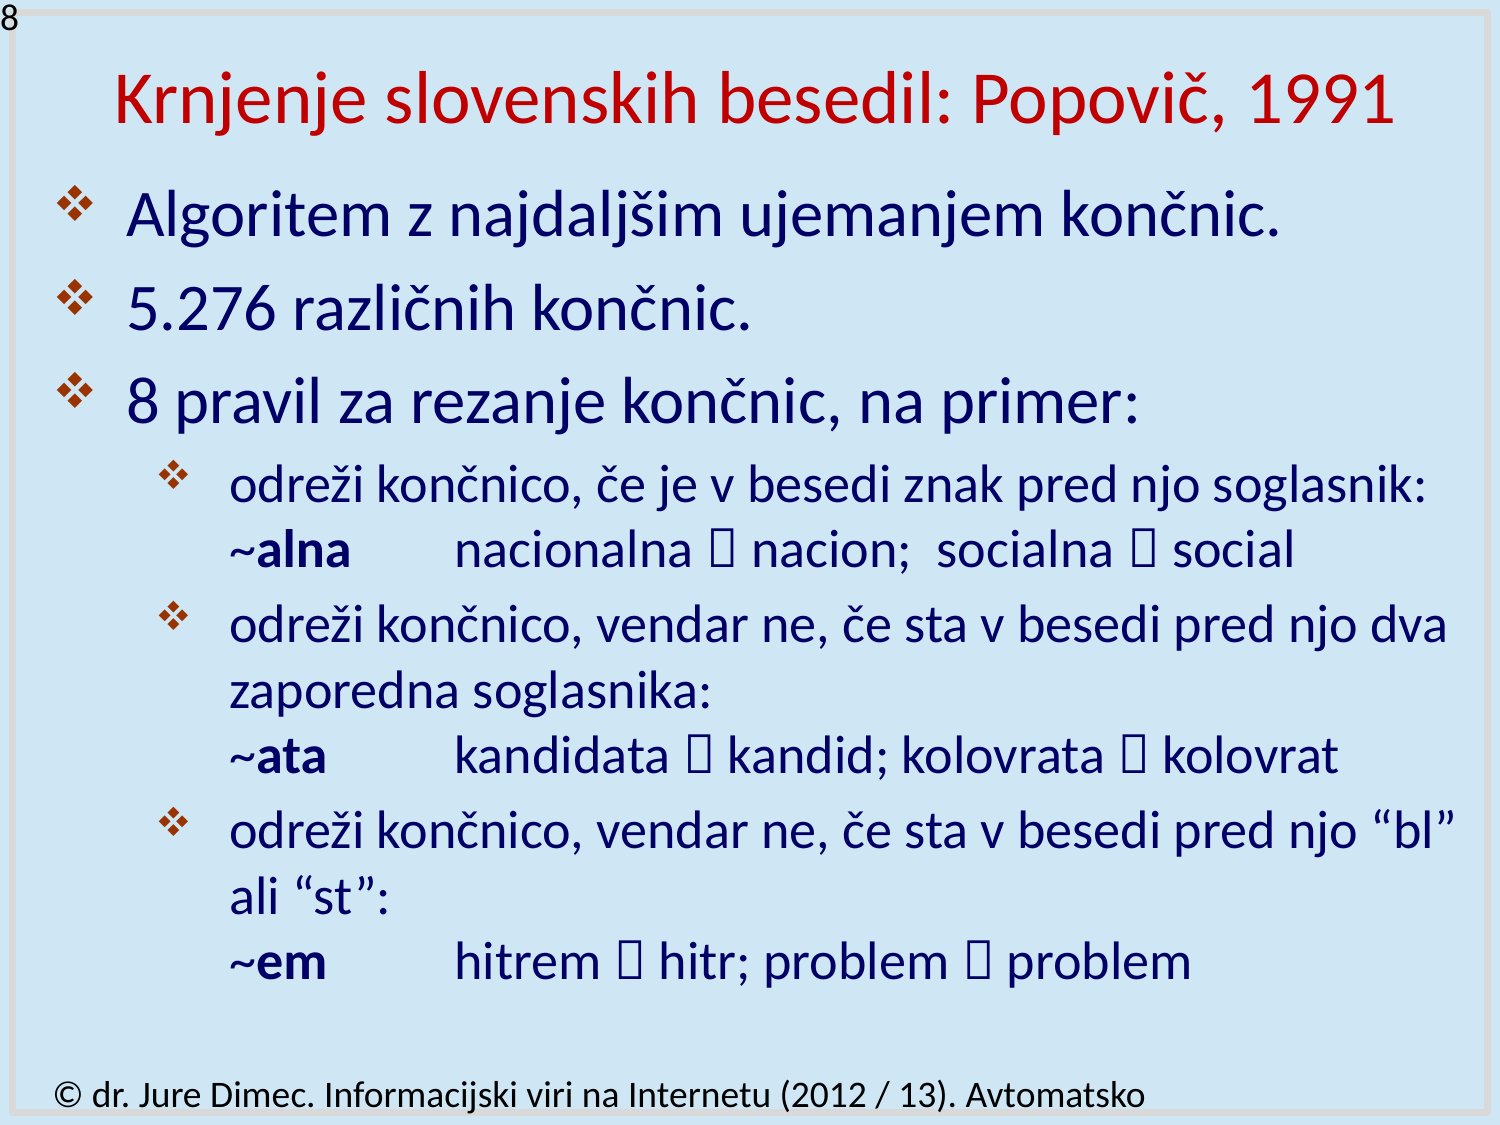

# Krnjenje slovenskih besedil: Popovič, 1991
Algoritem z najdaljšim ujemanjem končnic.
5.276 različnih končnic.
8 pravil za rezanje končnic, na primer:
odreži končnico, če je v besedi znak pred njo soglasnik:
~alna		nacionalna  nacion; socialna  social
odreži končnico, vendar ne, če sta v besedi pred njo dva zaporedna soglasnika:
~ata		kandidata  kandid; kolovrata  kolovrat
odreži končnico, vendar ne, če sta v besedi pred njo “bl” ali “st”:
~em		hitrem  hitr; problem  problem
© dr. Jure Dimec. Informacijski viri na Internetu (2012 / 13). Avtomatsko indeksiranje 2.